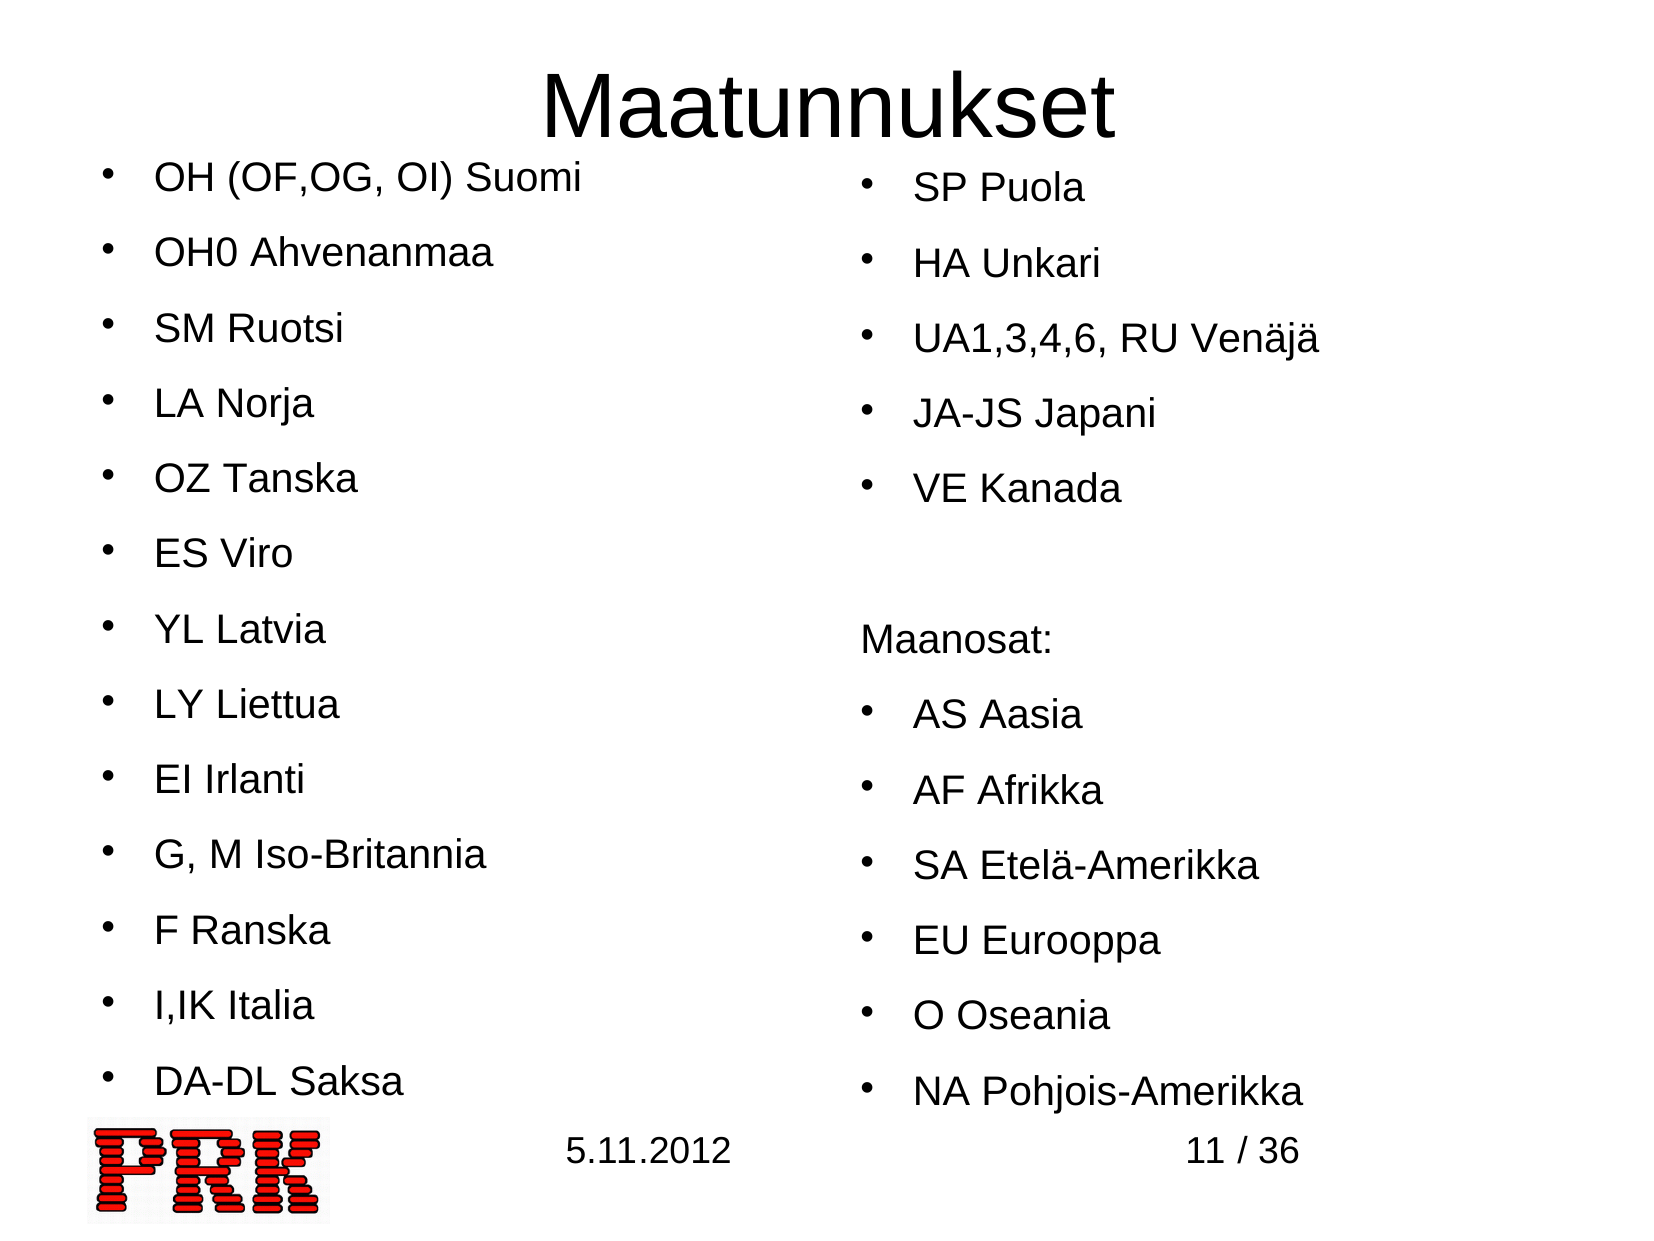

# Maatunnukset
OH (OF,OG, OI) Suomi
OH0 Ahvenanmaa
SM Ruotsi
LA Norja
OZ Tanska
ES Viro
YL Latvia
LY Liettua
EI Irlanti
G, M Iso-Britannia
F Ranska
I,IK Italia
DA-DL Saksa
SP Puola
HA Unkari
UA1,3,4,6, RU Venäjä
JA-JS Japani
VE Kanada
Maanosat:
AS Aasia
AF Afrikka
SA Etelä-Amerikka
EU Eurooppa
O Oseania
NA Pohjois-Amerikka
11